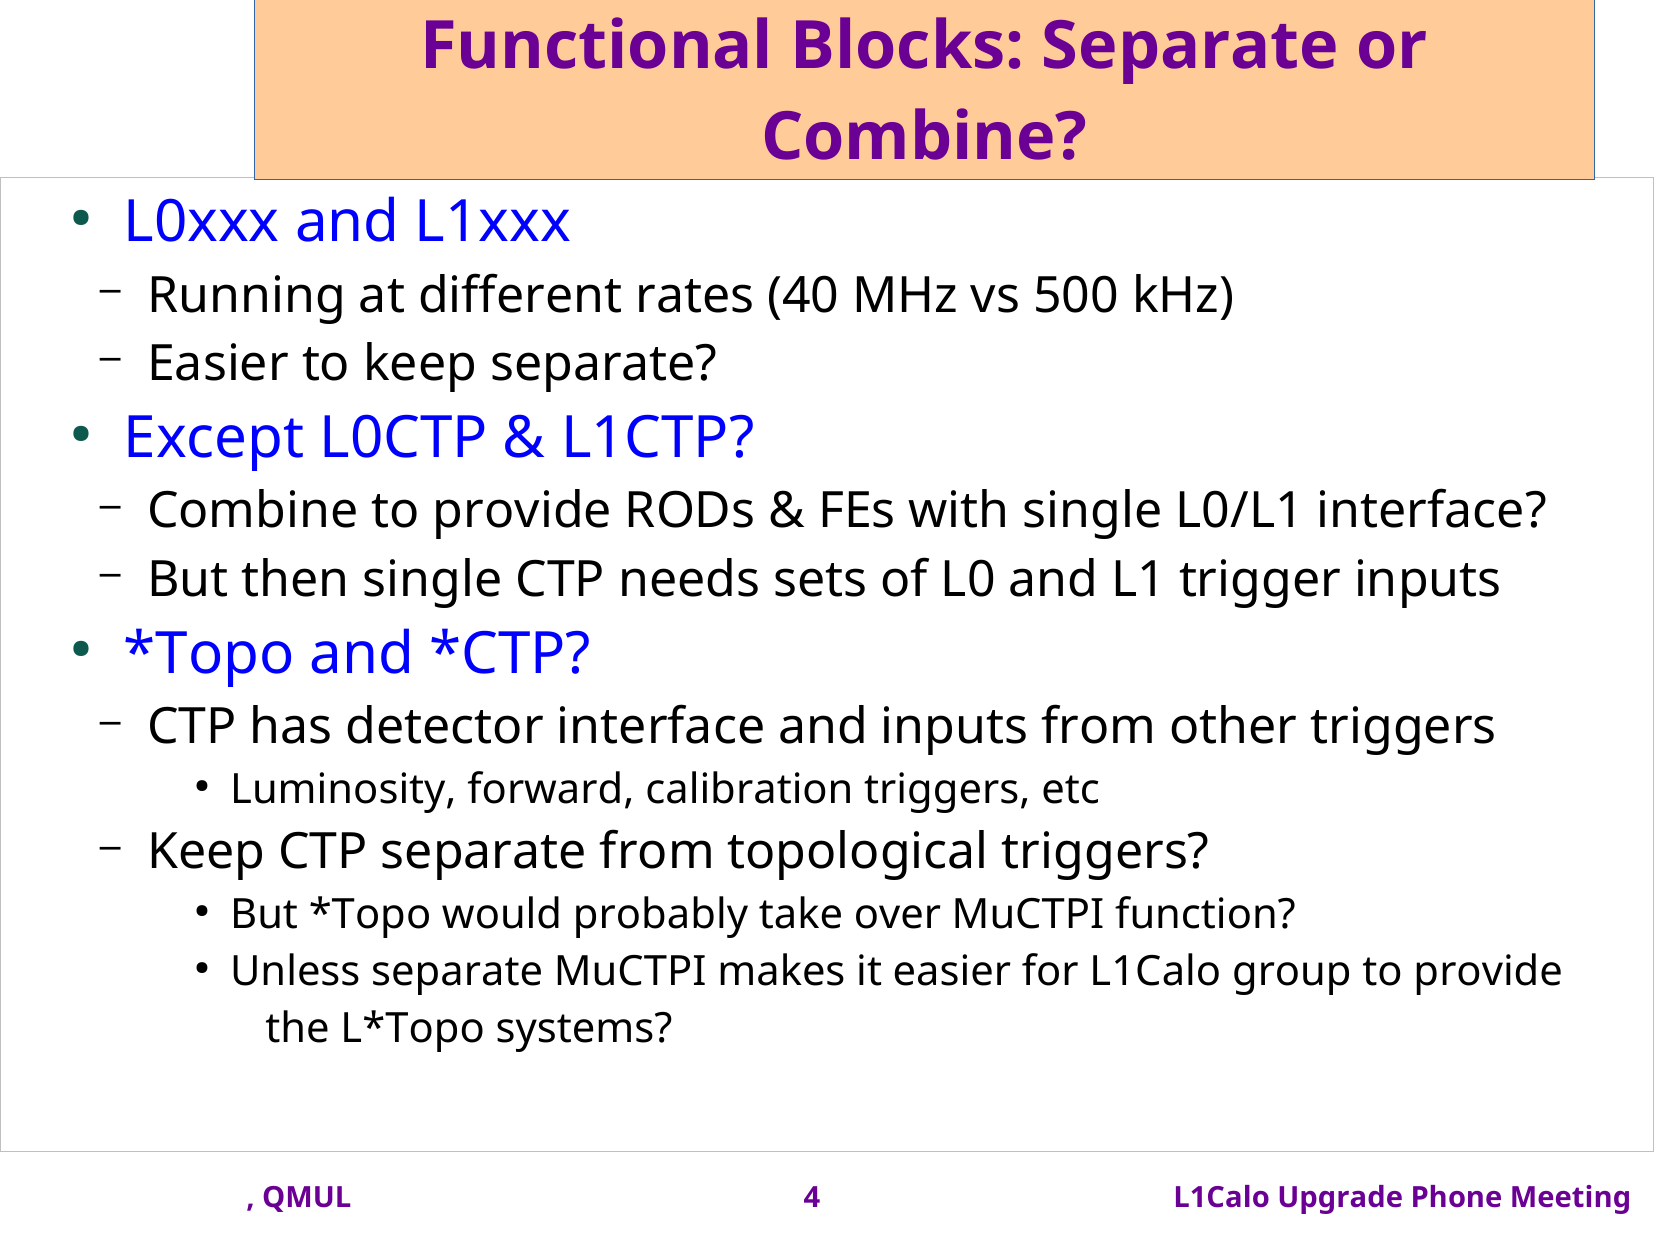

# Functional Blocks: Separate or Combine?
L0xxx and L1xxx
Running at different rates (40 MHz vs 500 kHz)
Easier to keep separate?
Except L0CTP & L1CTP?
Combine to provide RODs & FEs with single L0/L1 interface?
But then single CTP needs sets of L0 and L1 trigger inputs
*Topo and *CTP?
CTP has detector interface and inputs from other triggers
Luminosity, forward, calibration triggers, etc
Keep CTP separate from topological triggers?
But *Topo would probably take over MuCTPI function?
Unless separate MuCTPI makes it easier for L1Calo group to provide the L*Topo systems?